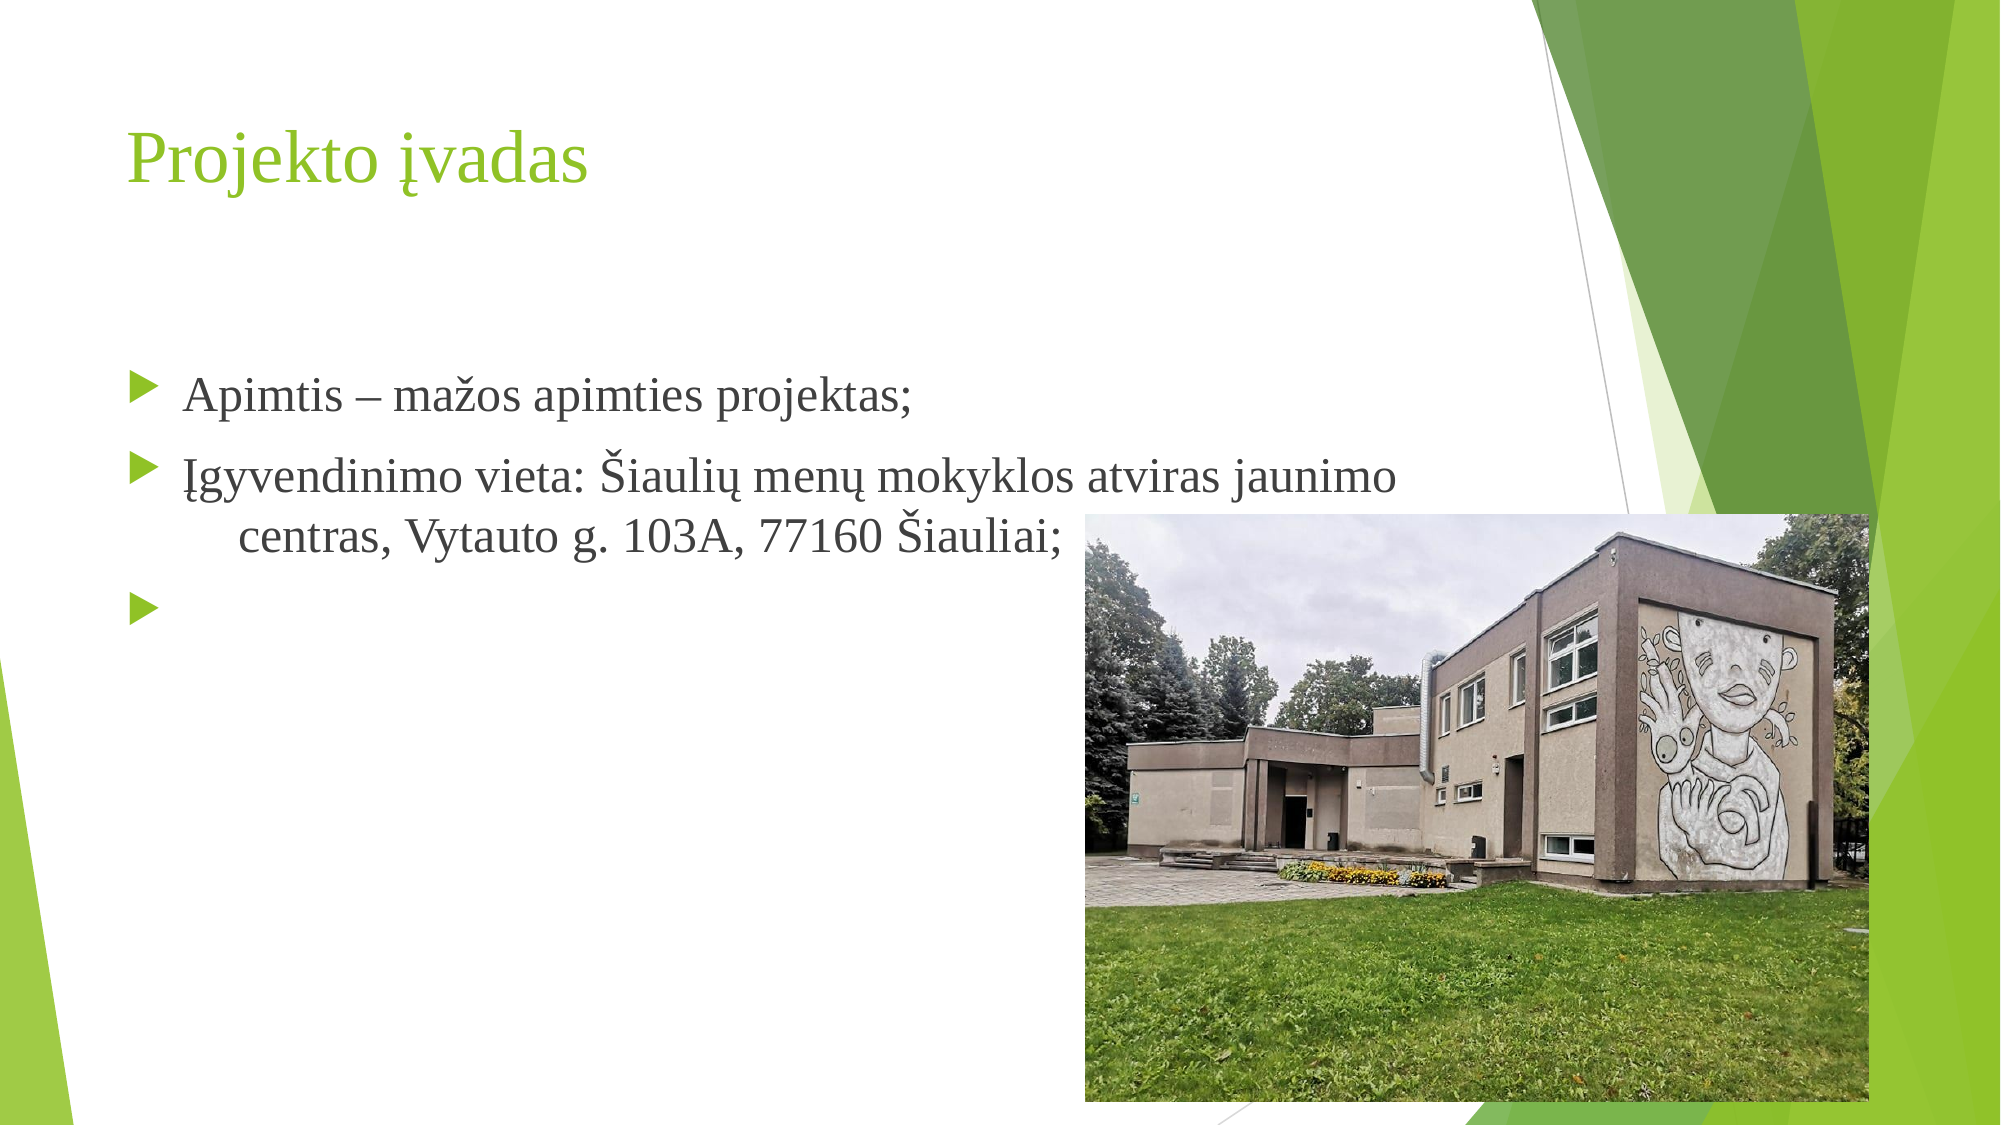

# Projekto įvadas
Apimtis – mažos apimties projektas;
Įgyvendinimo vieta: Šiaulių menų mokyklos atviras jaunimo centras, Vytauto g. 103A, 77160 Šiauliai;